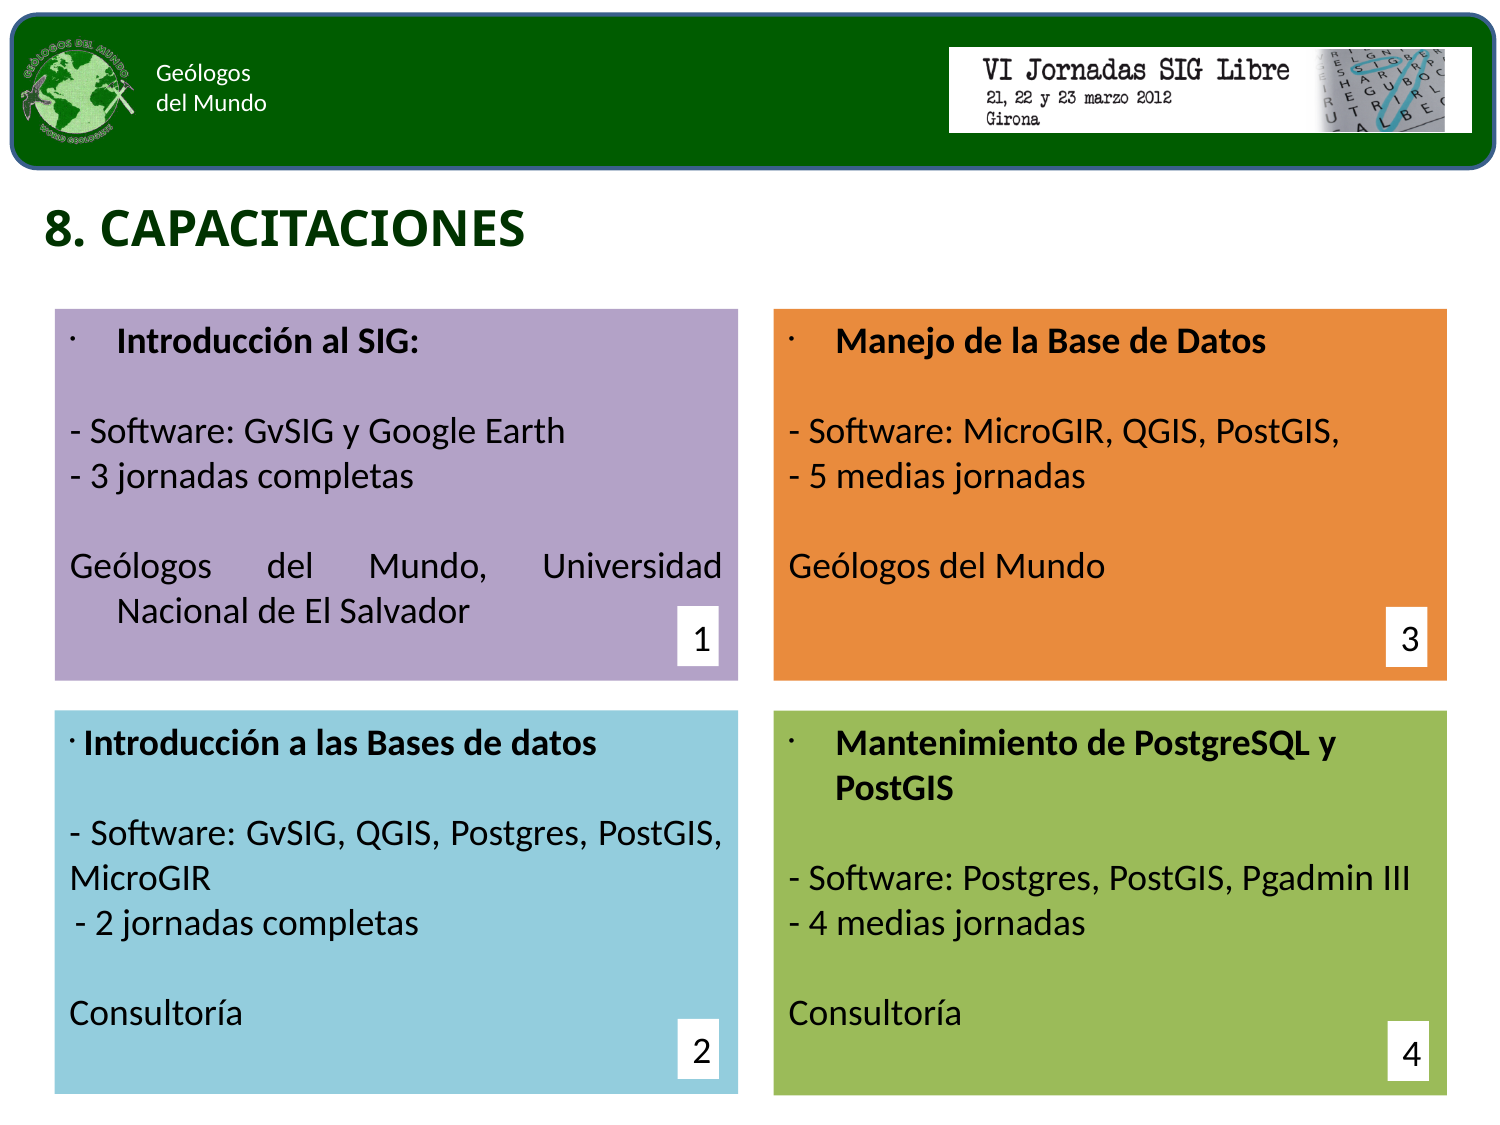

Geólogos
del Mundo
8. CAPACITACIONES
Introducción al SIG:
- Software: GvSIG y Google Earth
- 3 jornadas completas
Geólogos del Mundo, Universidad Nacional de El Salvador
Manejo de la Base de Datos
- Software: MicroGIR, QGIS, PostGIS,
- 5 medias jornadas
Geólogos del Mundo
1
3
 Introducción a las Bases de datos
- Software: GvSIG, QGIS, Postgres, PostGIS, MicroGIR
- 2 jornadas completas
Consultoría
Mantenimiento de PostgreSQL y PostGIS
- Software: Postgres, PostGIS, Pgadmin III
- 4 medias jornadas
Consultoría
2
4